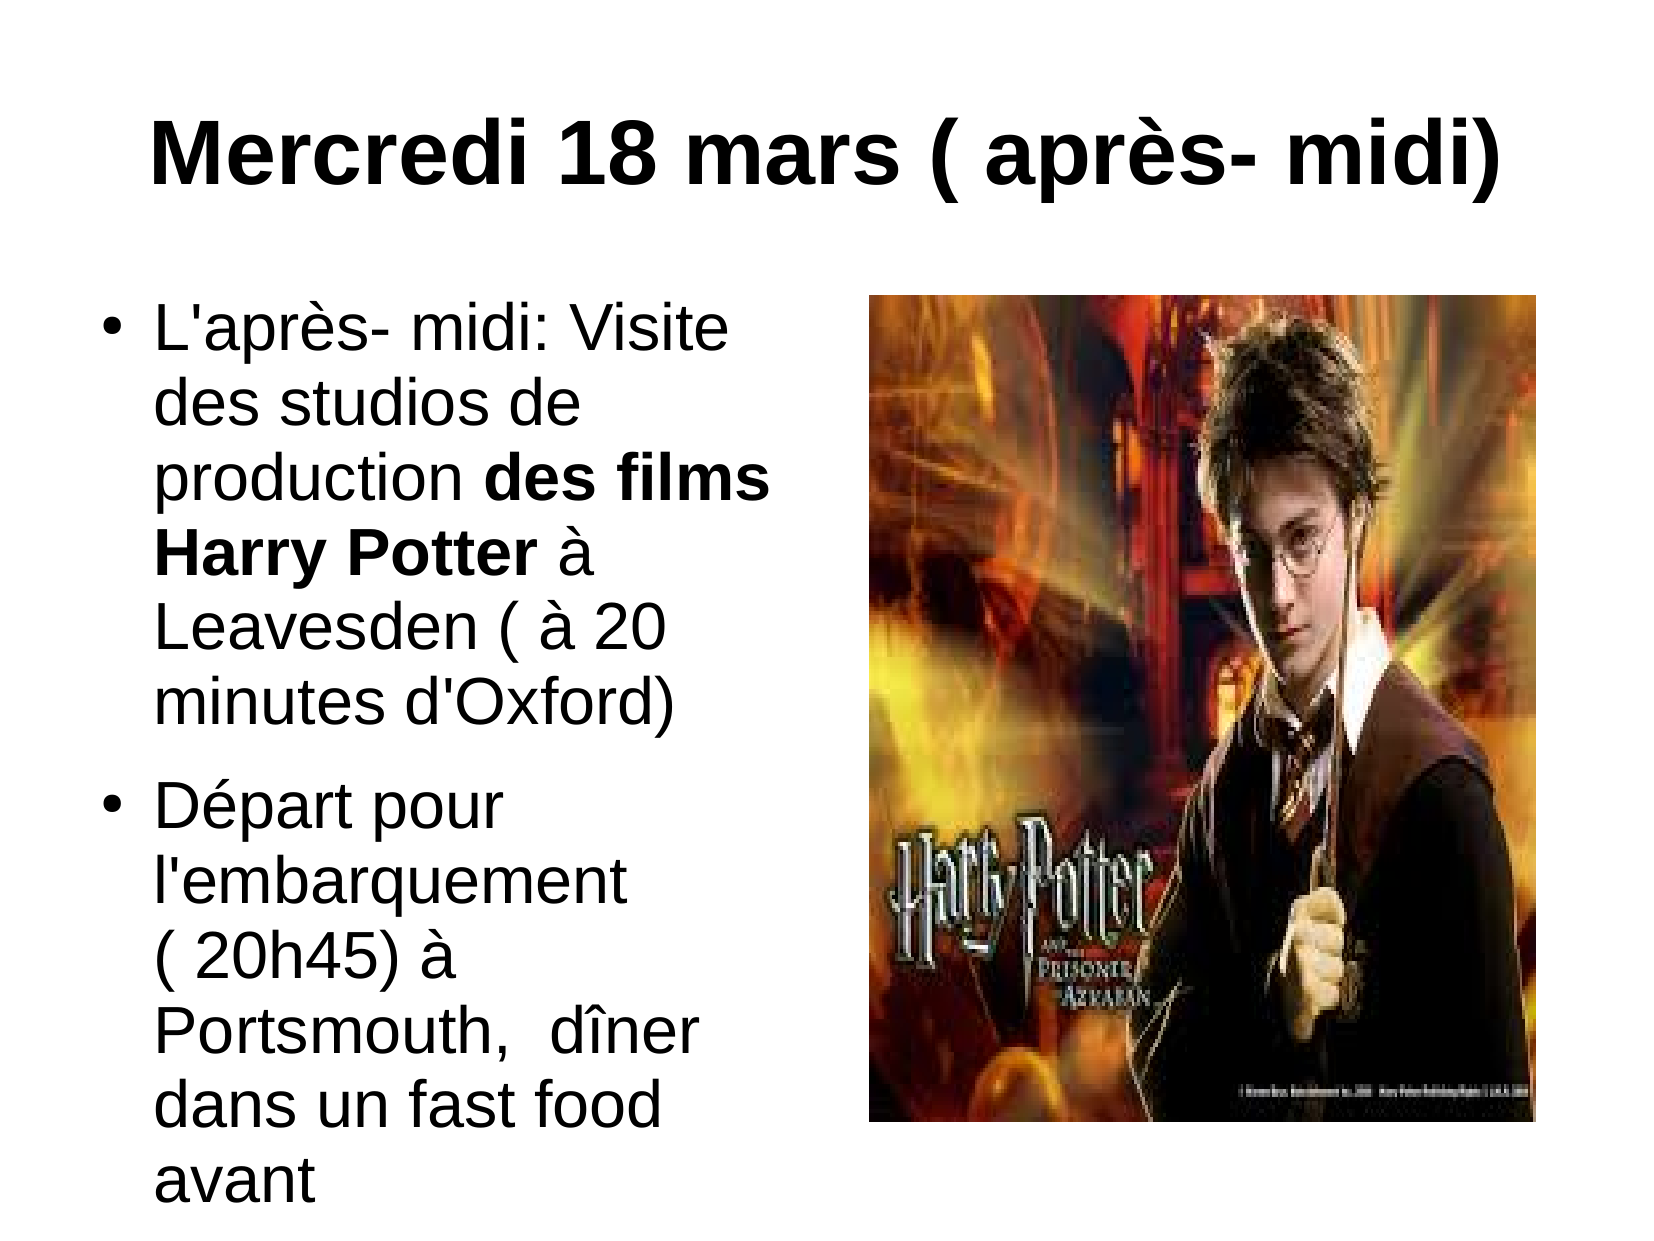

# Mercredi 18 mars ( après- midi)
L'après- midi: Visite des studios de production des films Harry Potter à Leavesden ( à 20 minutes d'Oxford)
Départ pour l'embarquement ( 20h45) à Portsmouth, dîner dans un fast food avant